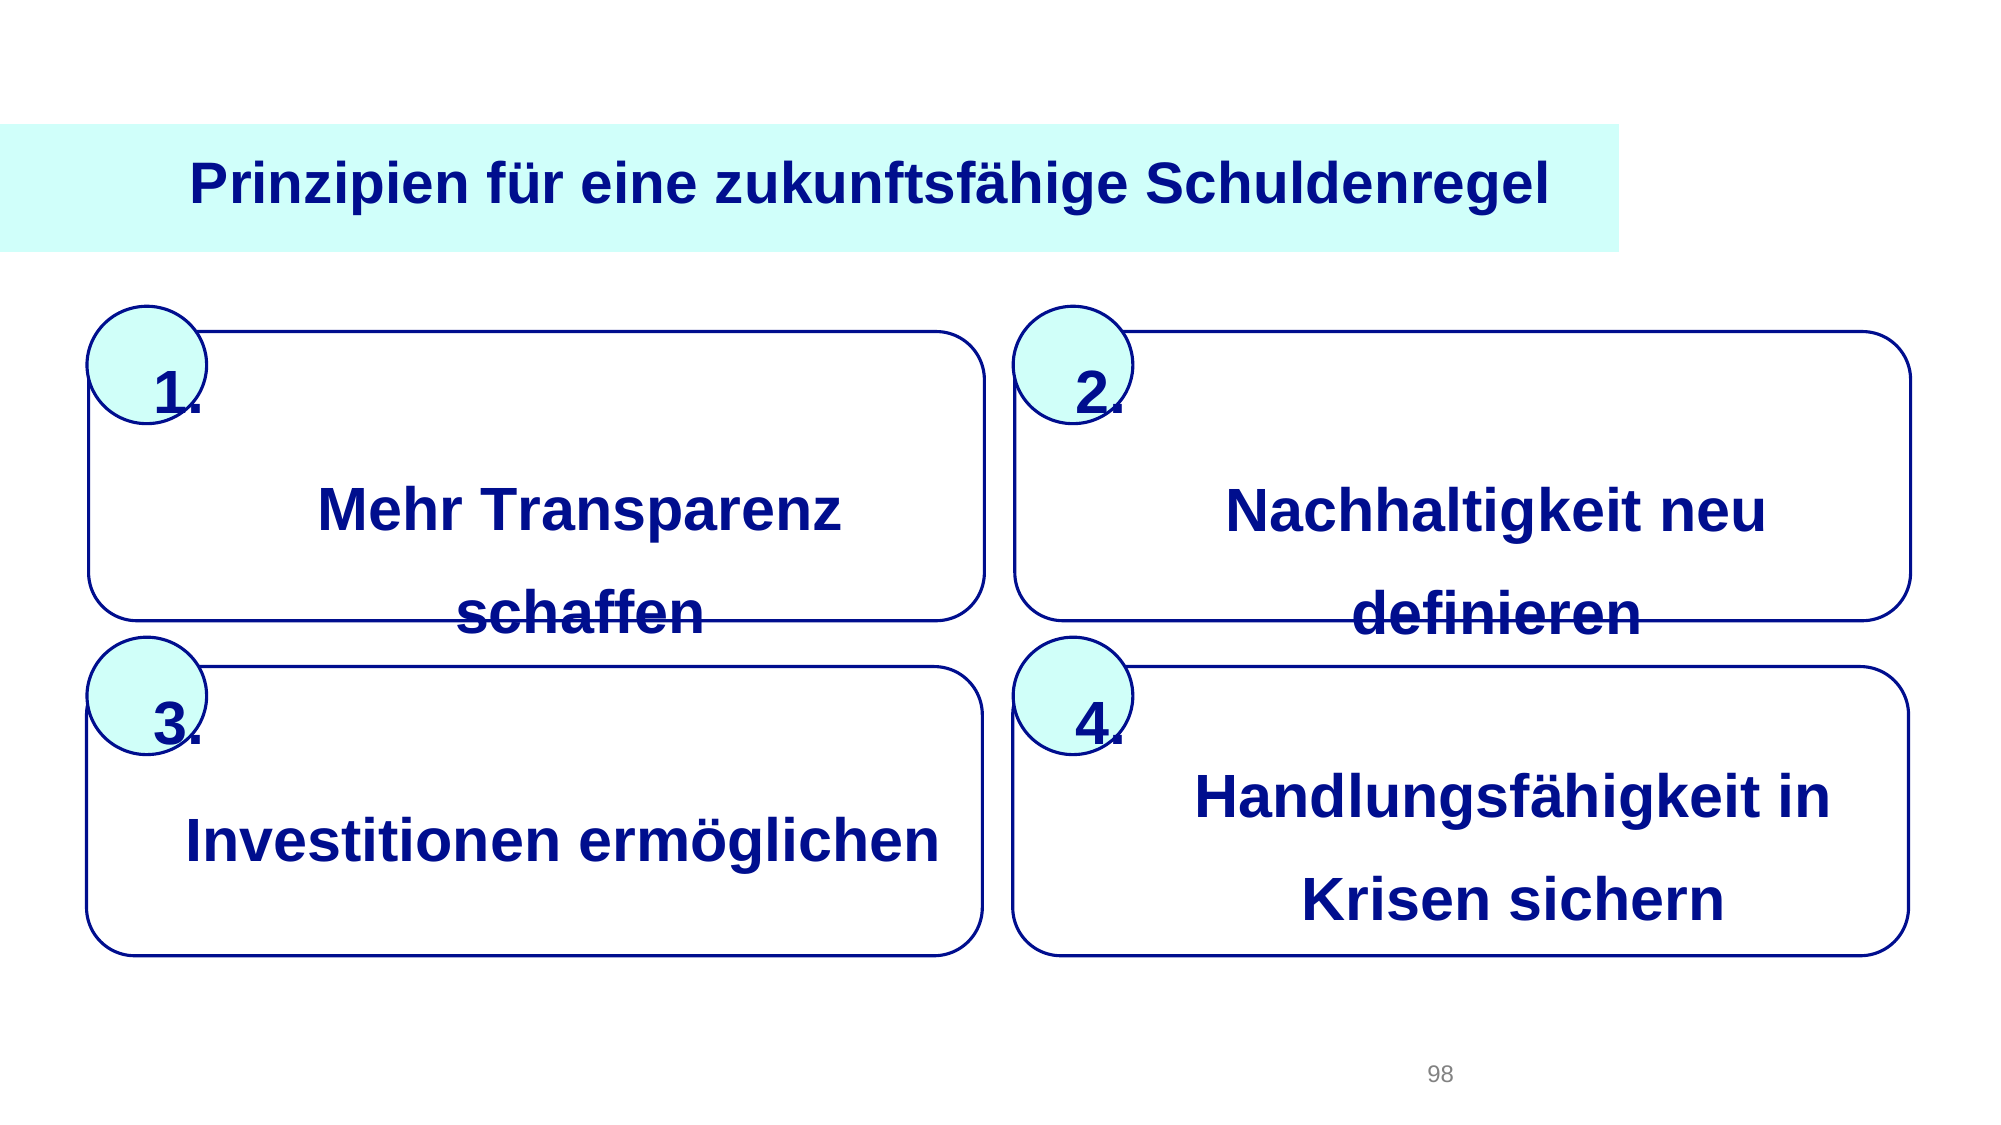

# Prinzipien für eine zukunftsfähige Schuldenregel
1.
2.
Mehr Transparenz schaffen
Nachhaltigkeit neu definieren
3.
4.
Handlungsfähigkeit in Krisen sichern
Investitionen ermöglichen
98